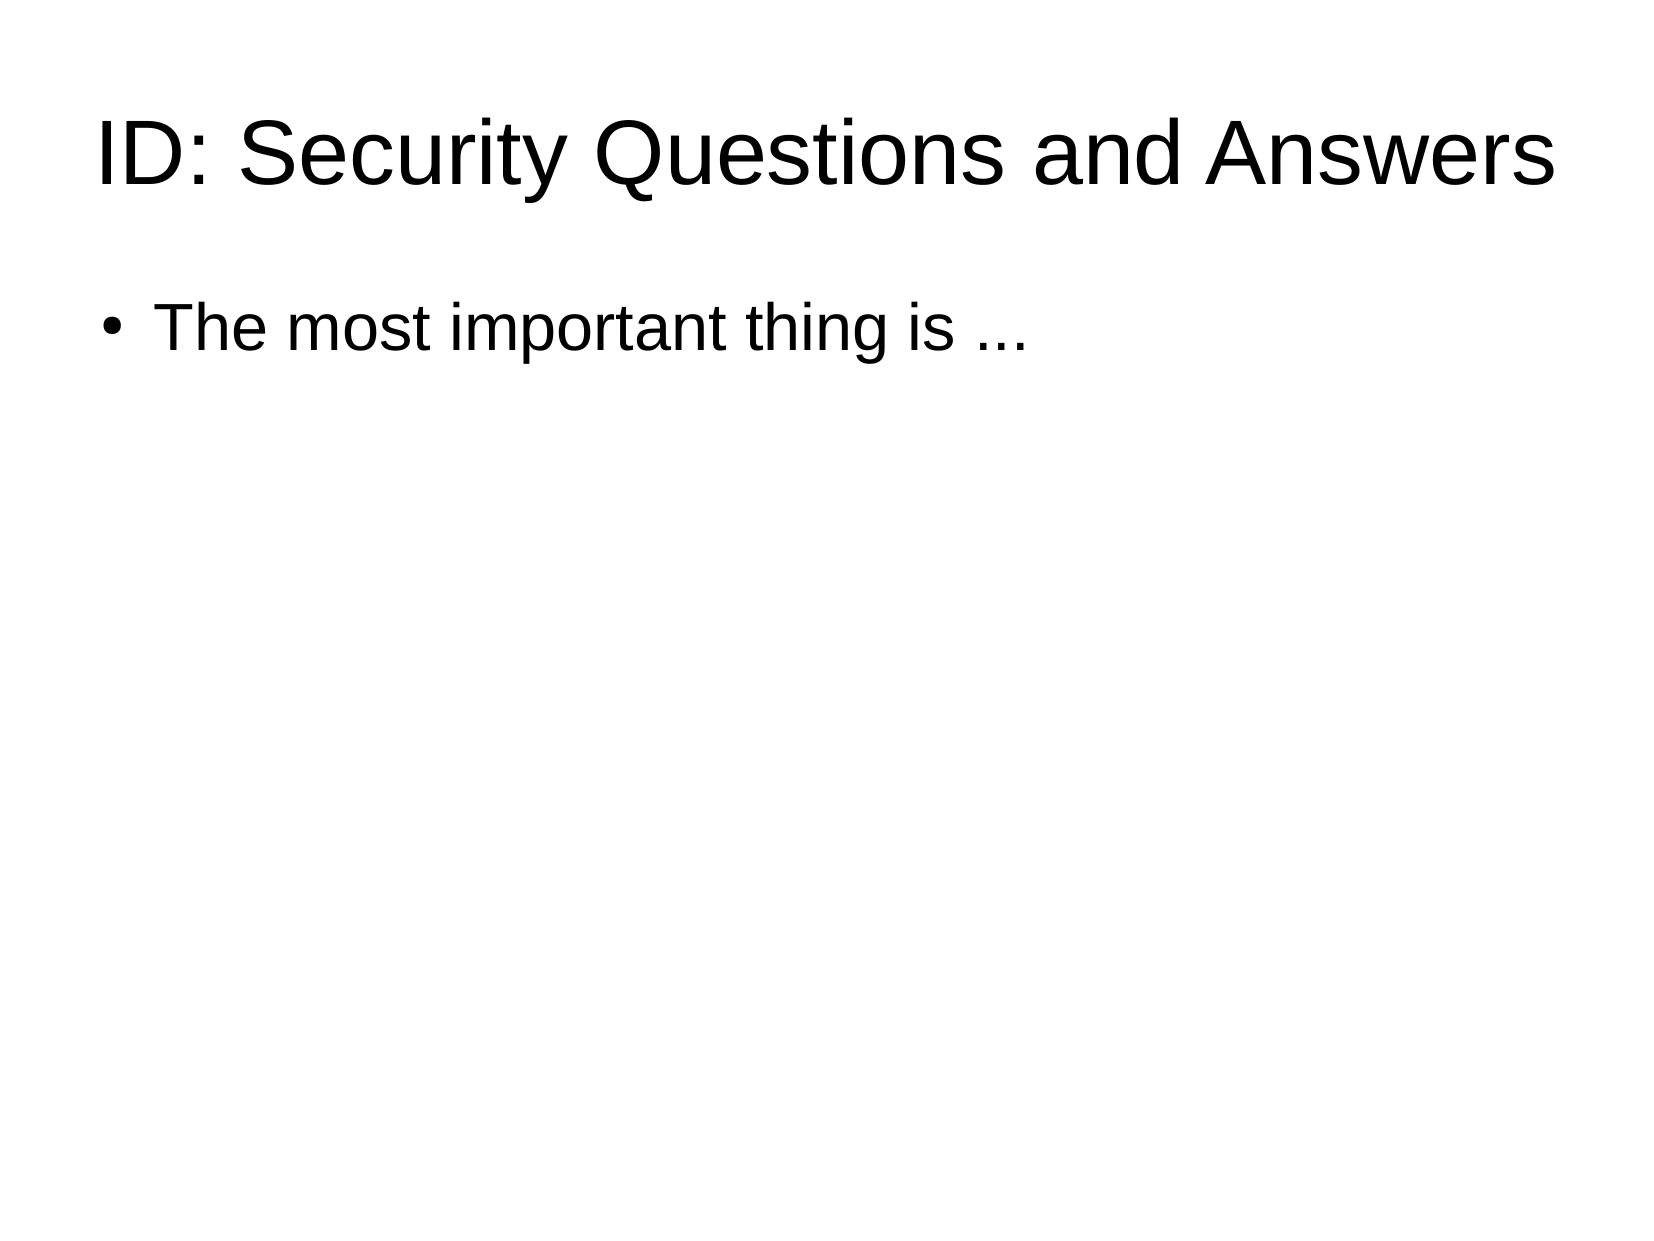

# ID: Security Questions and Answers
The most important thing is ...